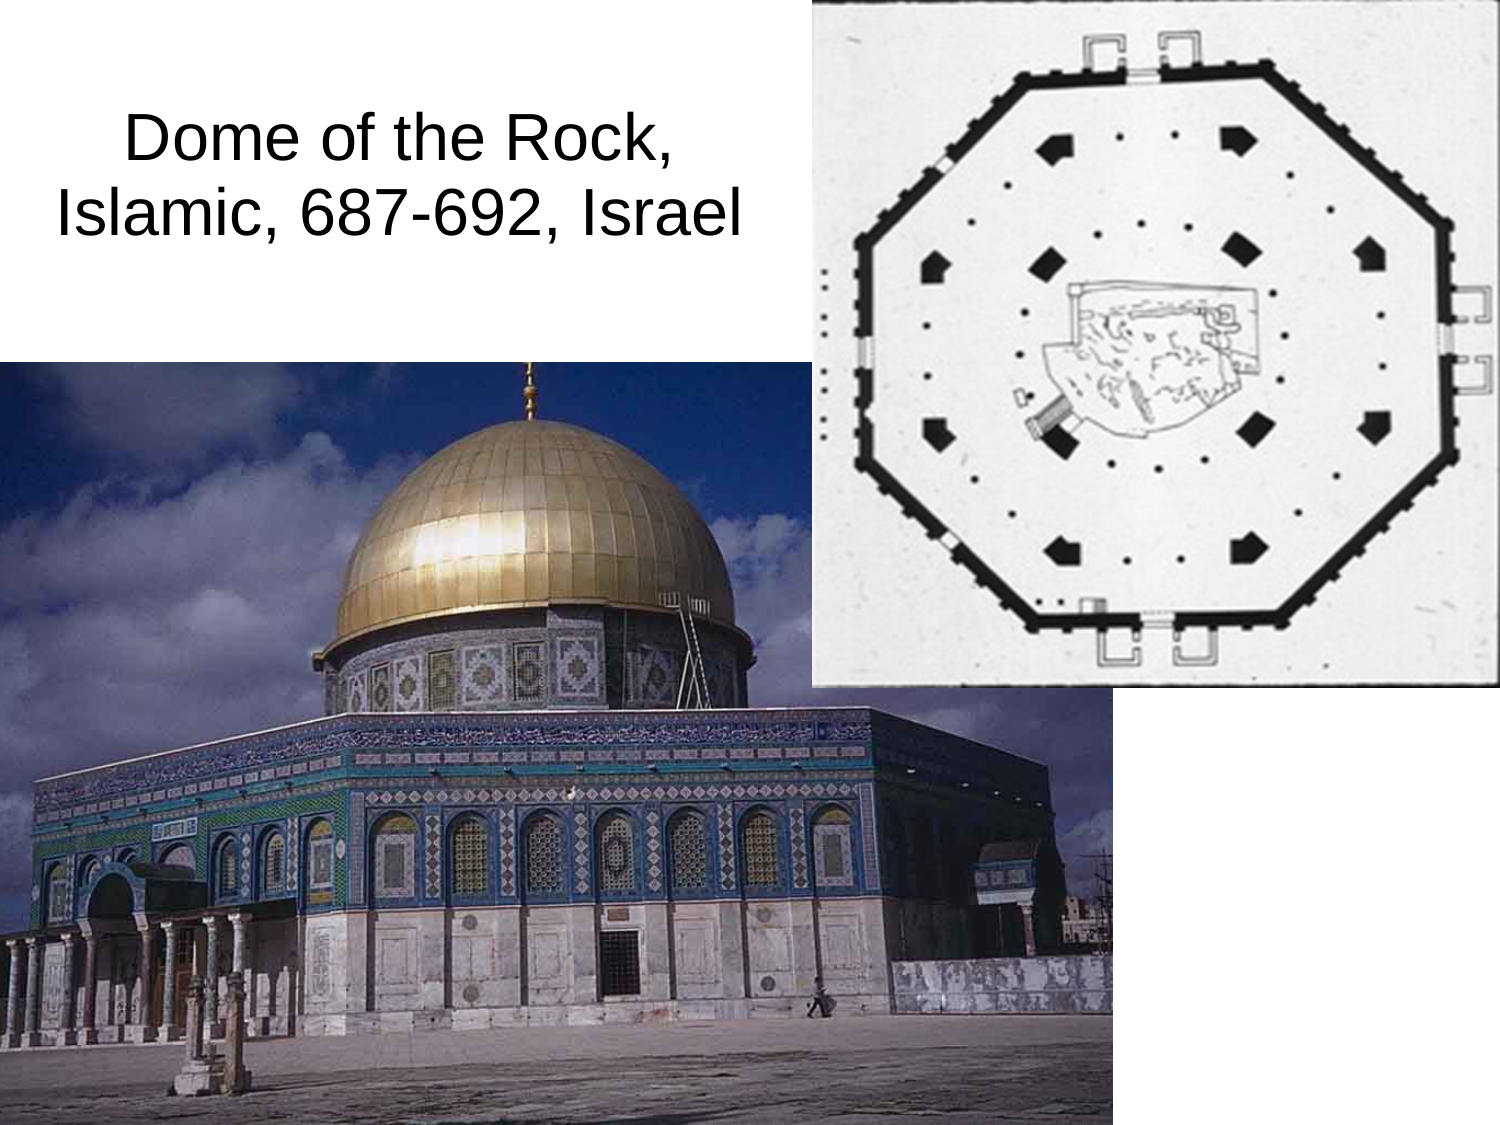

# Dome of the Rock, Islamic, 687-692, Israel